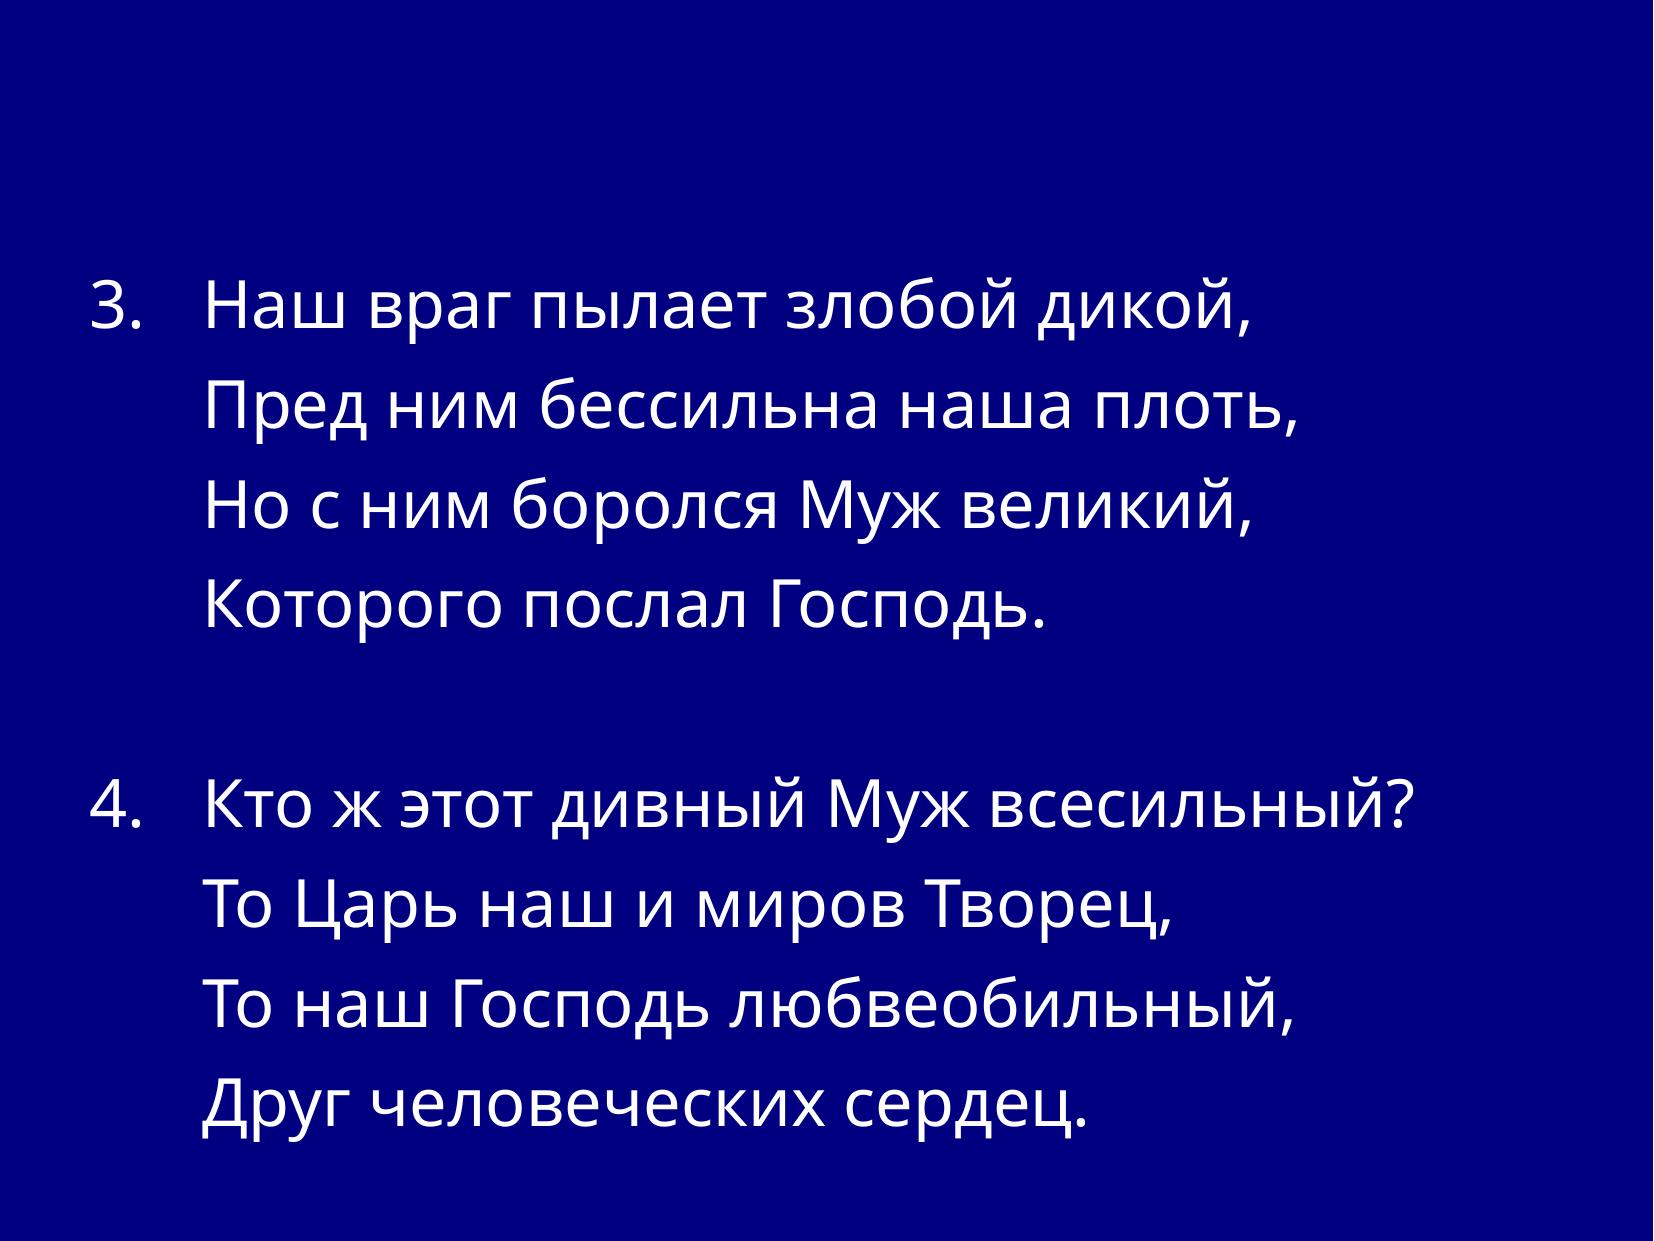

3.	Наш враг пылает злобой дикой,
	Пред ним бессильна наша плоть,
	Но с ним боролся Муж великий,
	Которого послал Господь.
4.	Кто ж этот дивный Муж всесильный?
	То Царь наш и миров Творец,
	То наш Господь любвеобильный,
	Друг человеческих сердец.